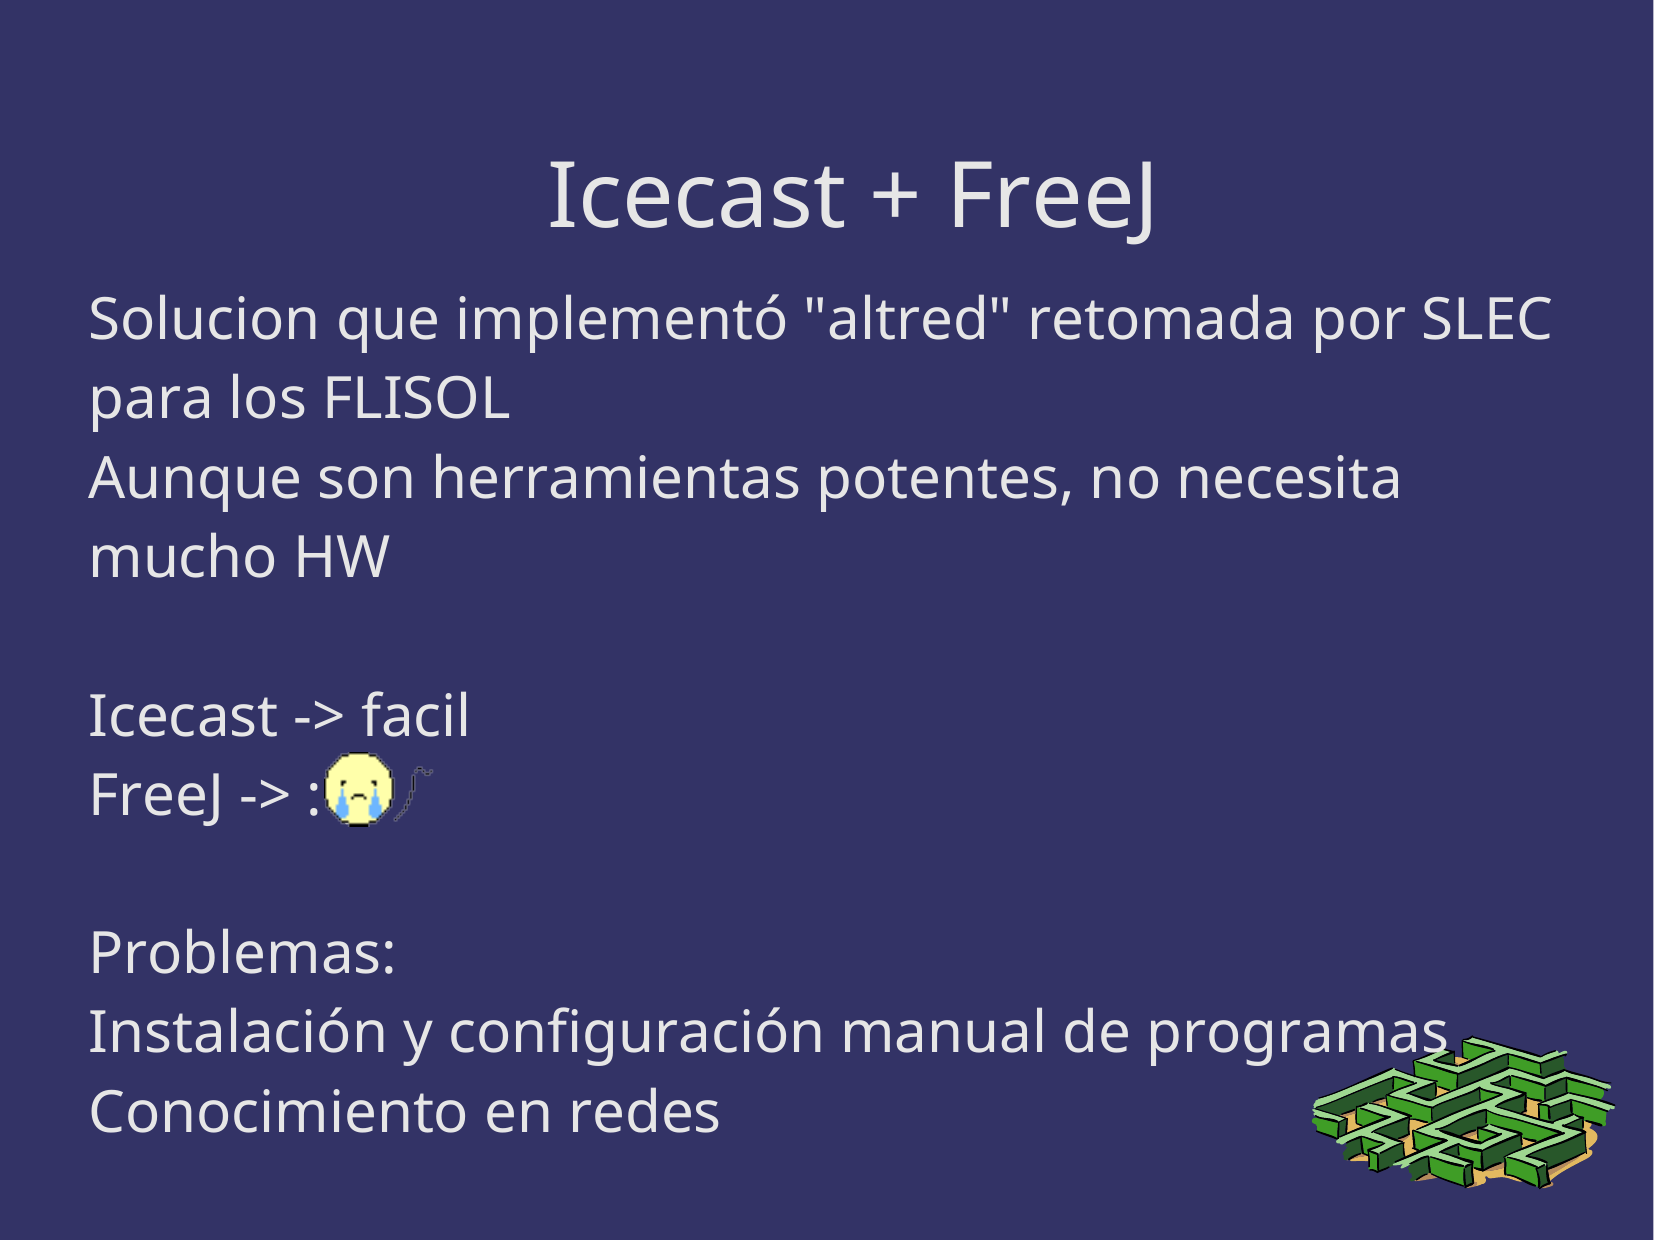

# Icecast + FreeJ
Solucion que implementó "altred" retomada por SLEC para los FLISOL
Aunque son herramientas potentes, no necesita mucho HW
Icecast -> facil
FreeJ -> :'(
Problemas:
Instalación y configuración manual de programas
Conocimiento en redes